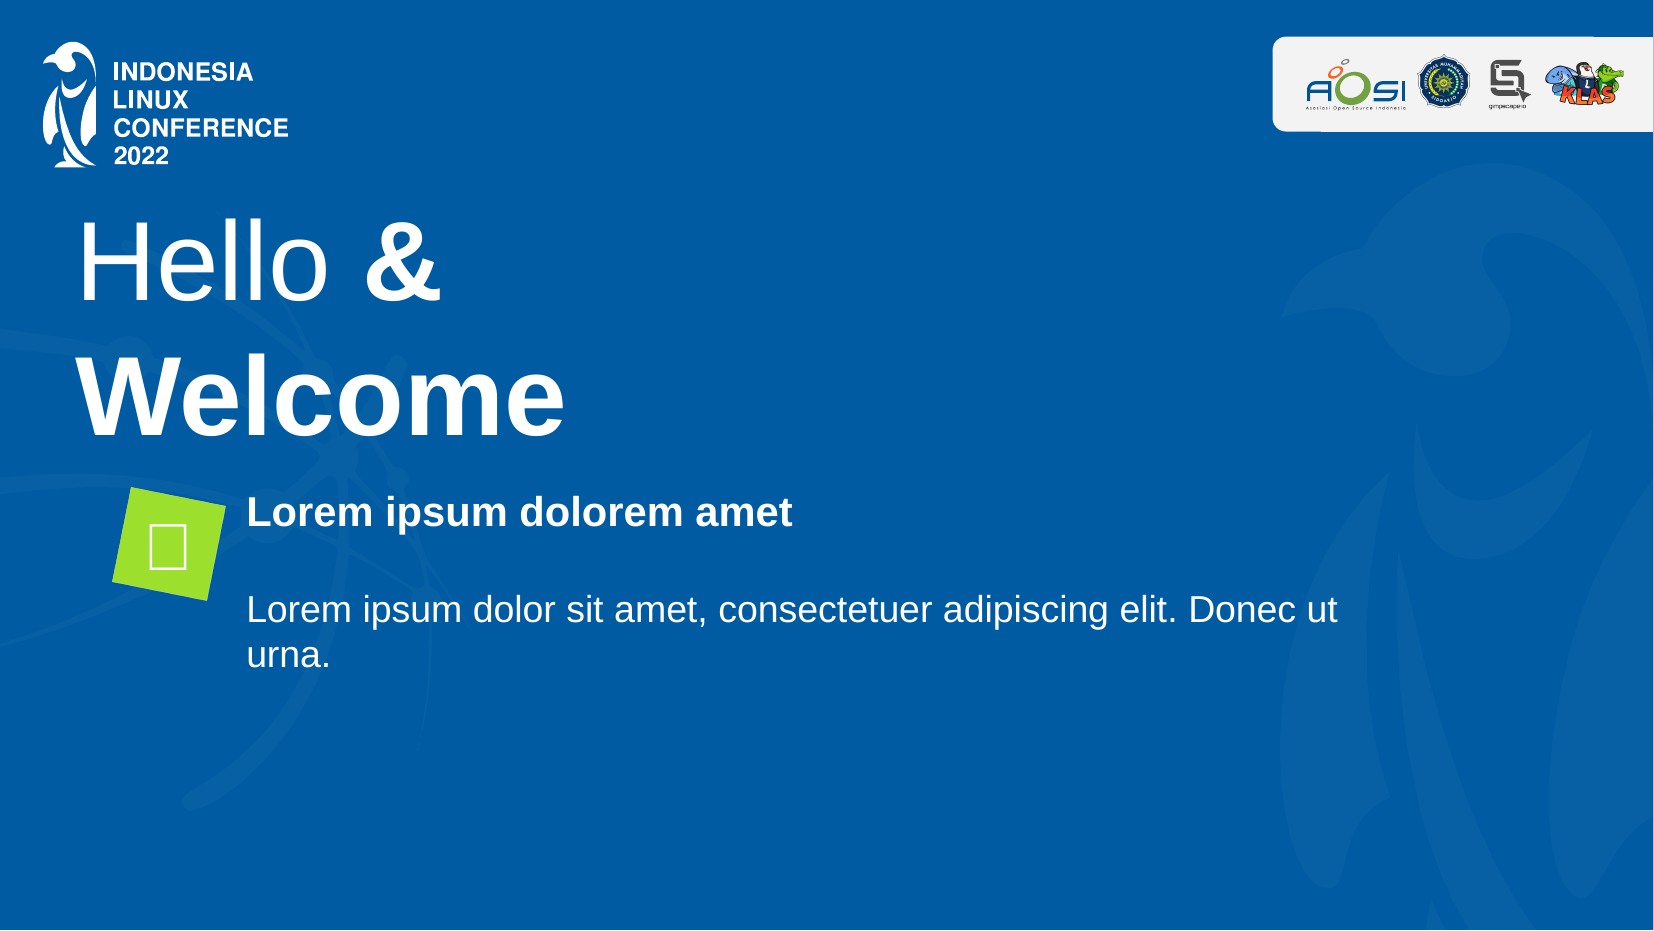

Hello &
Welcome
Lorem ipsum dolorem amet
Lorem ipsum dolor sit amet, consectetuer adipiscing elit. Donec ut urna.
